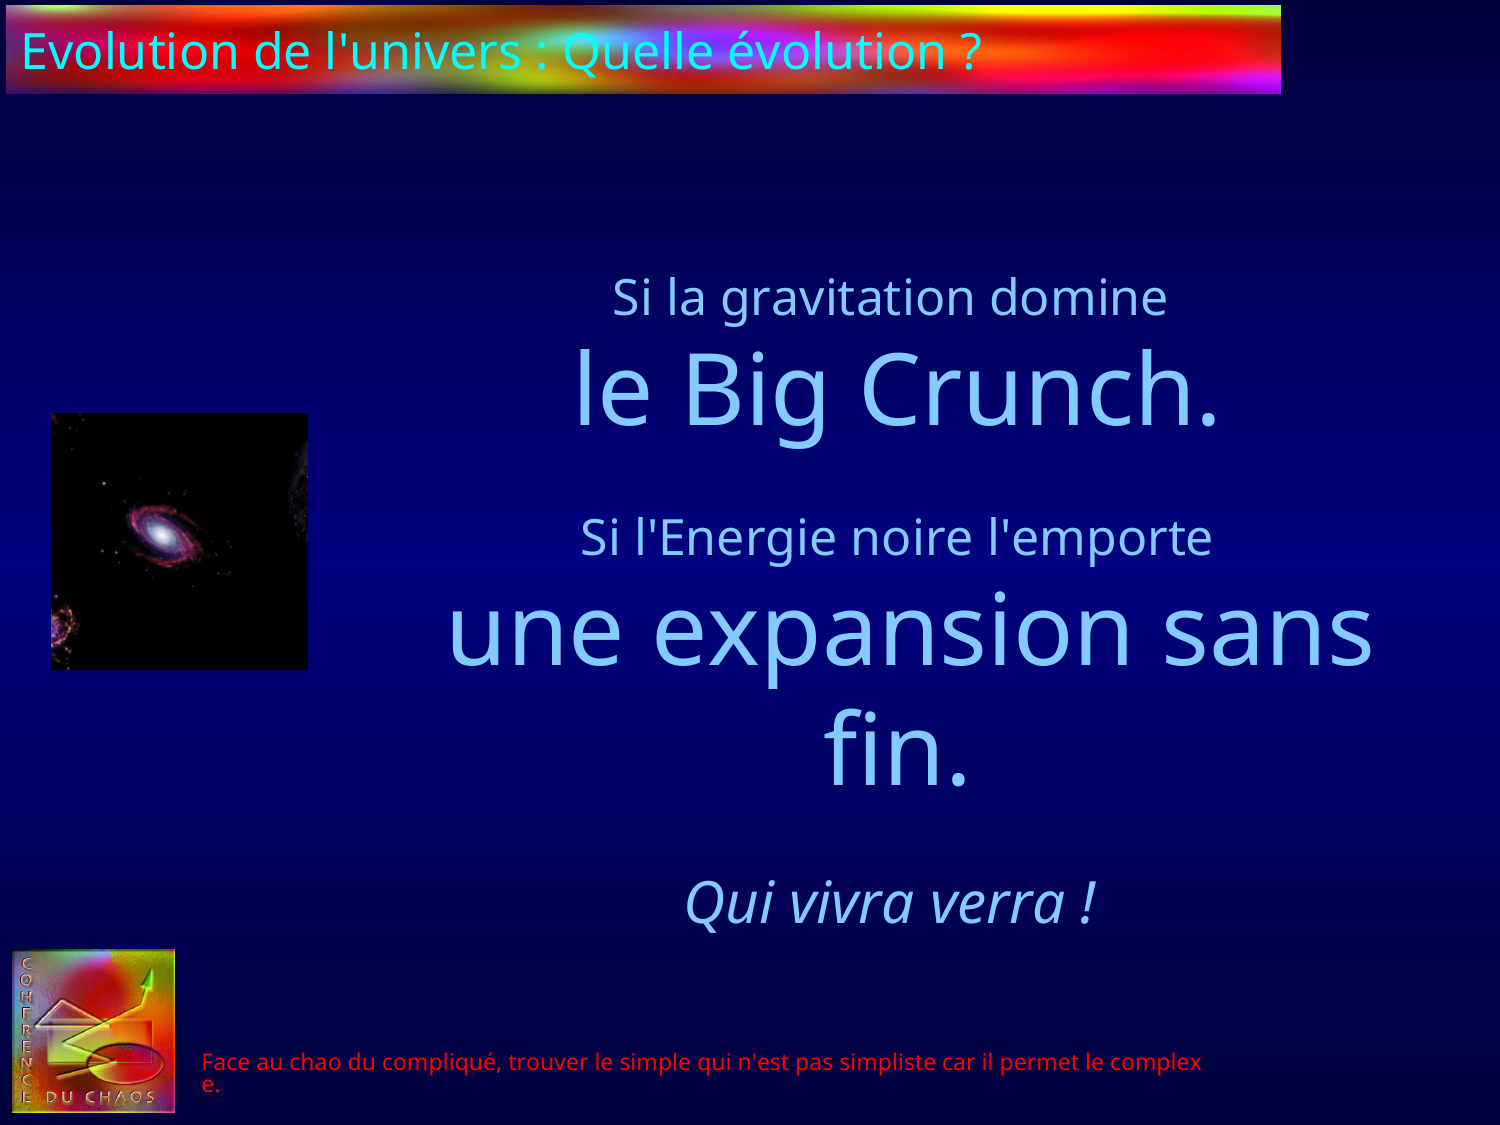

#
Evolution de l'univers : Quelle évolution ?
Si la gravitation domine
le Big Crunch.
Si l'Energie noire l'emporte
 une expansion sans fin.
Qui vivra verra !
Face au chao du compliqué, trouver le simple qui n'est pas simpliste car il permet le complexe.